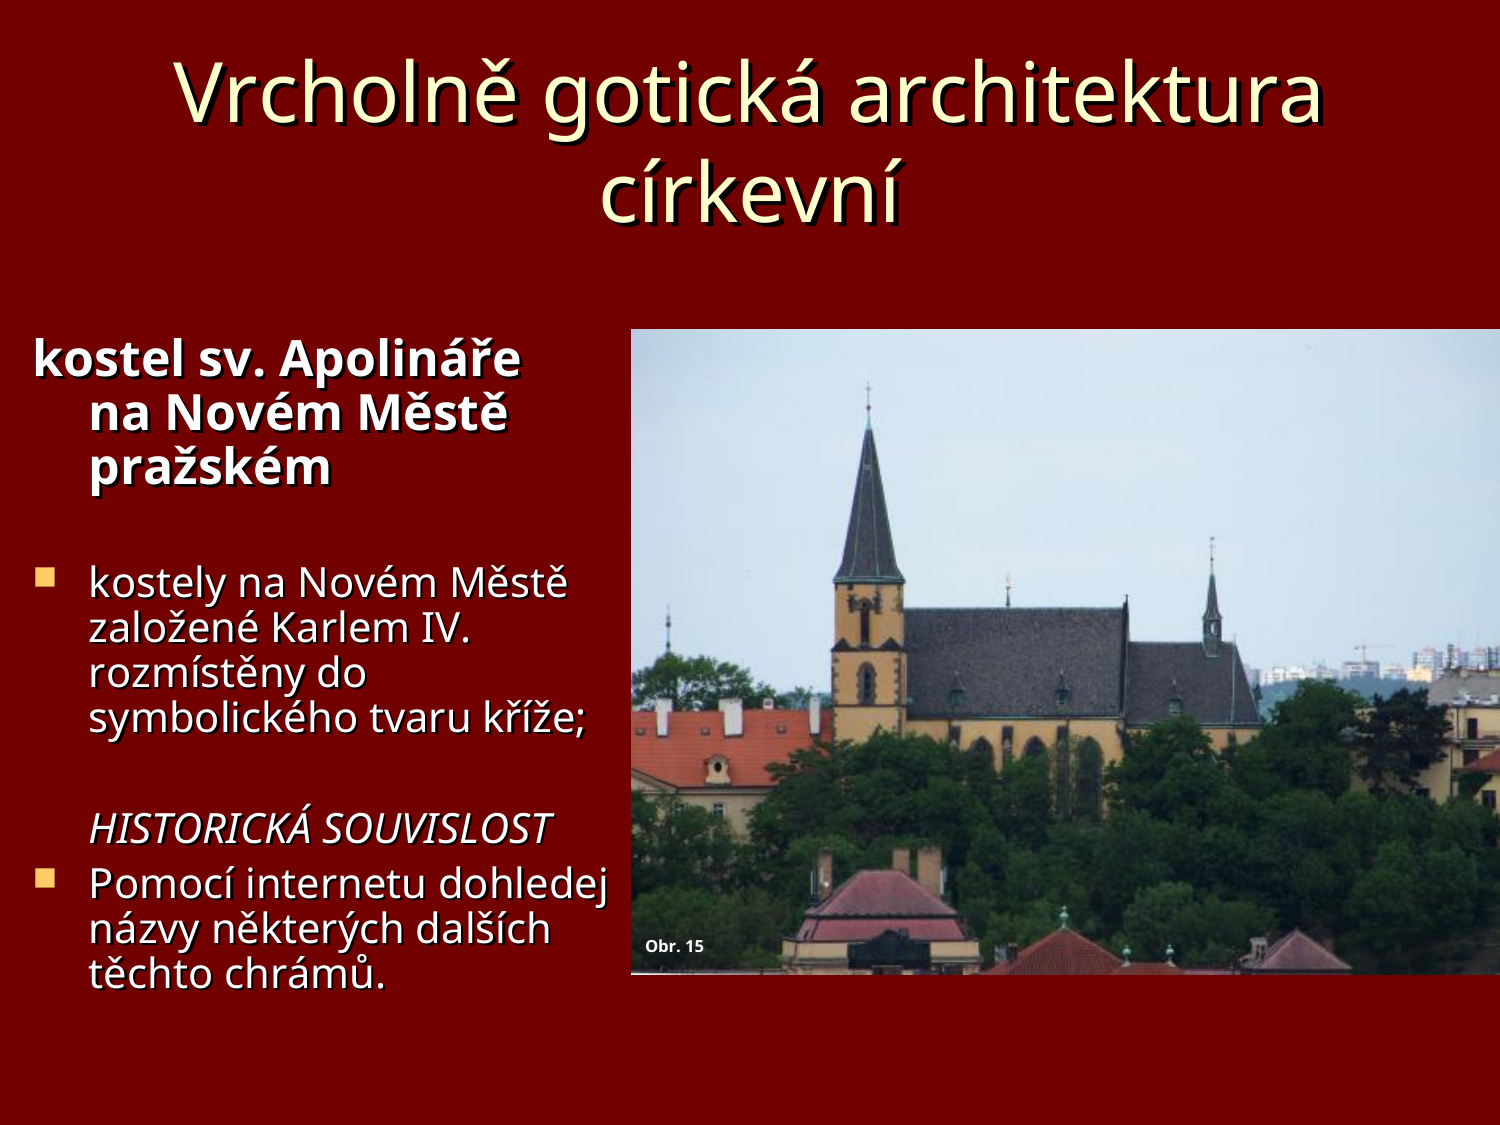

# Vrcholně gotická architektura církevní
kostel sv. Apolináře na Novém Městě pražském
kostely na Novém Městě založené Karlem IV. rozmístěny do symbolického tvaru kříže;
	HISTORICKÁ SOUVISLOST
Pomocí internetu dohledej názvy některých dalších těchto chrámů.
Obr. 15